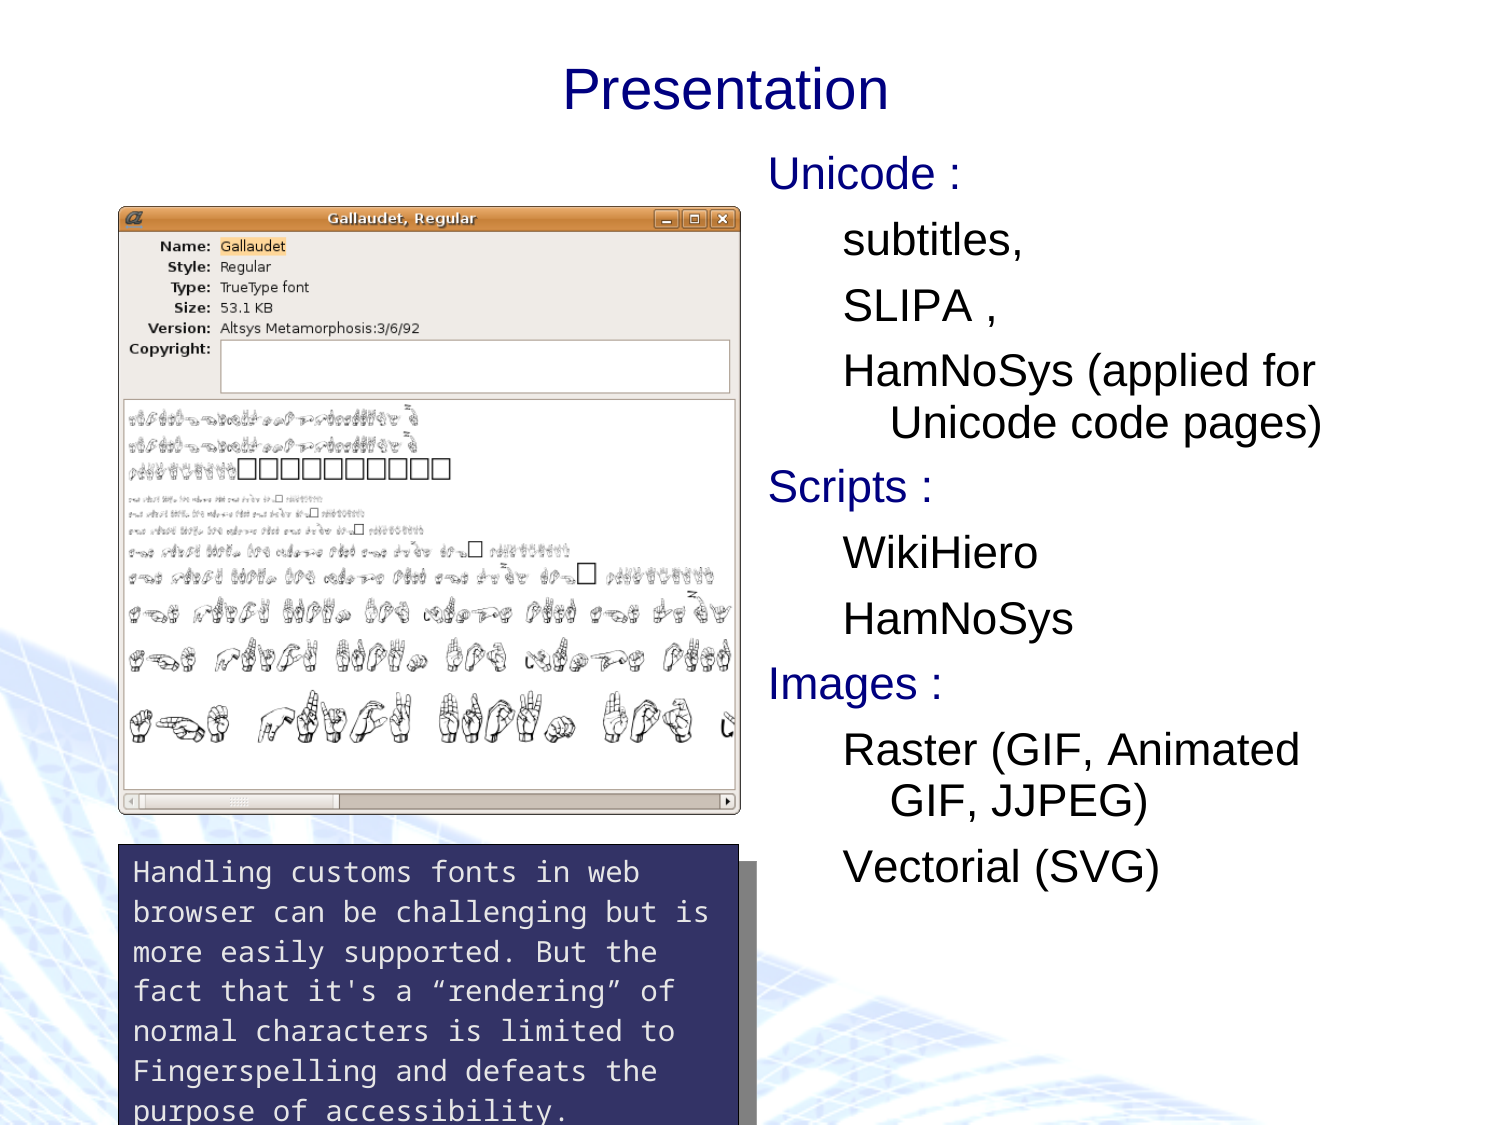

# Presentation
Unicode :
subtitles,
SLIPA ,
HamNoSys (applied for Unicode code pages)
Scripts :
WikiHiero
HamNoSys
Images :
Raster (GIF, Animated GIF, JJPEG)
Vectorial (SVG)
Handling customs fonts in web browser can be challenging but is more easily supported. But the fact that it's a “rendering” of normal characters is limited to Fingerspelling and defeats the purpose of accessibility.